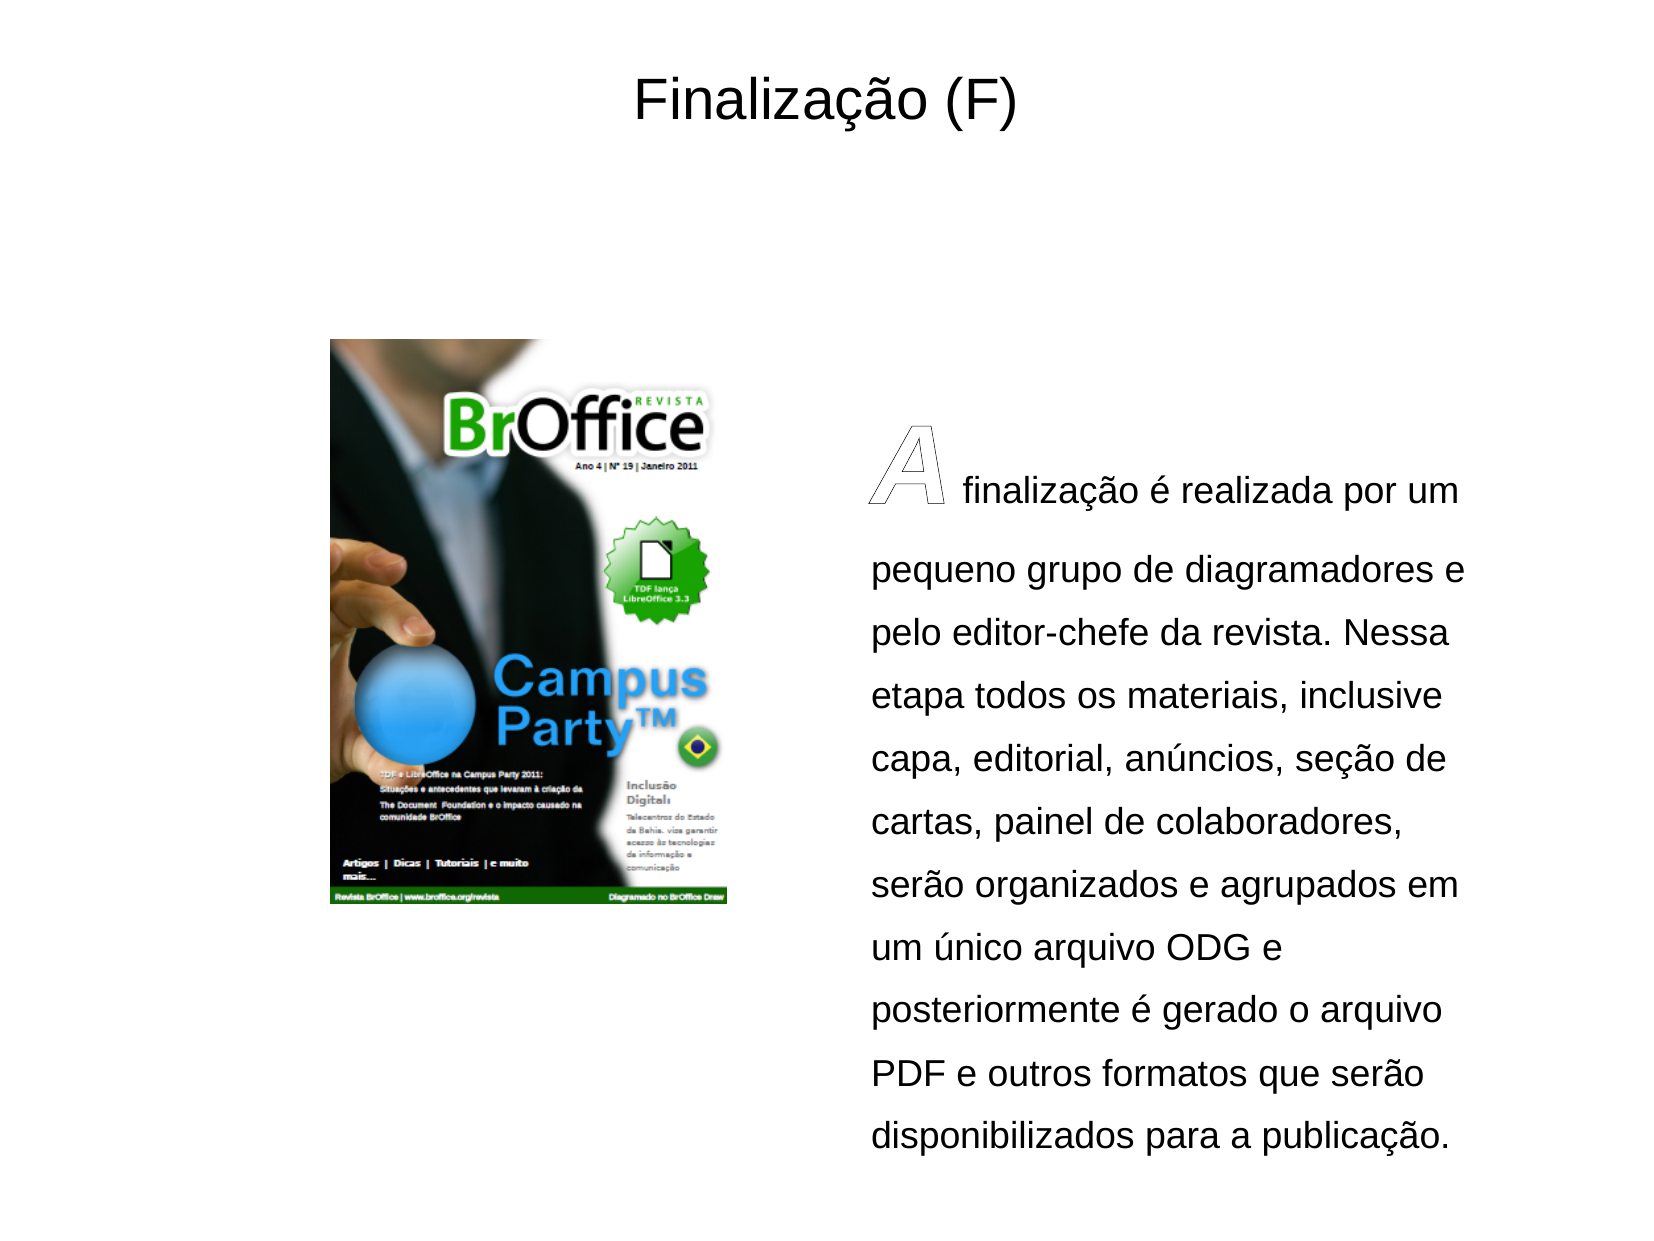

Finalização (F)
A finalização é realizada por um pequeno grupo de diagramadores e pelo editor-chefe da revista. Nessa etapa todos os materiais, inclusive capa, editorial, anúncios, seção de cartas, painel de colaboradores, serão organizados e agrupados em um único arquivo ODG e posteriormente é gerado o arquivo PDF e outros formatos que serão disponibilizados para a publicação.